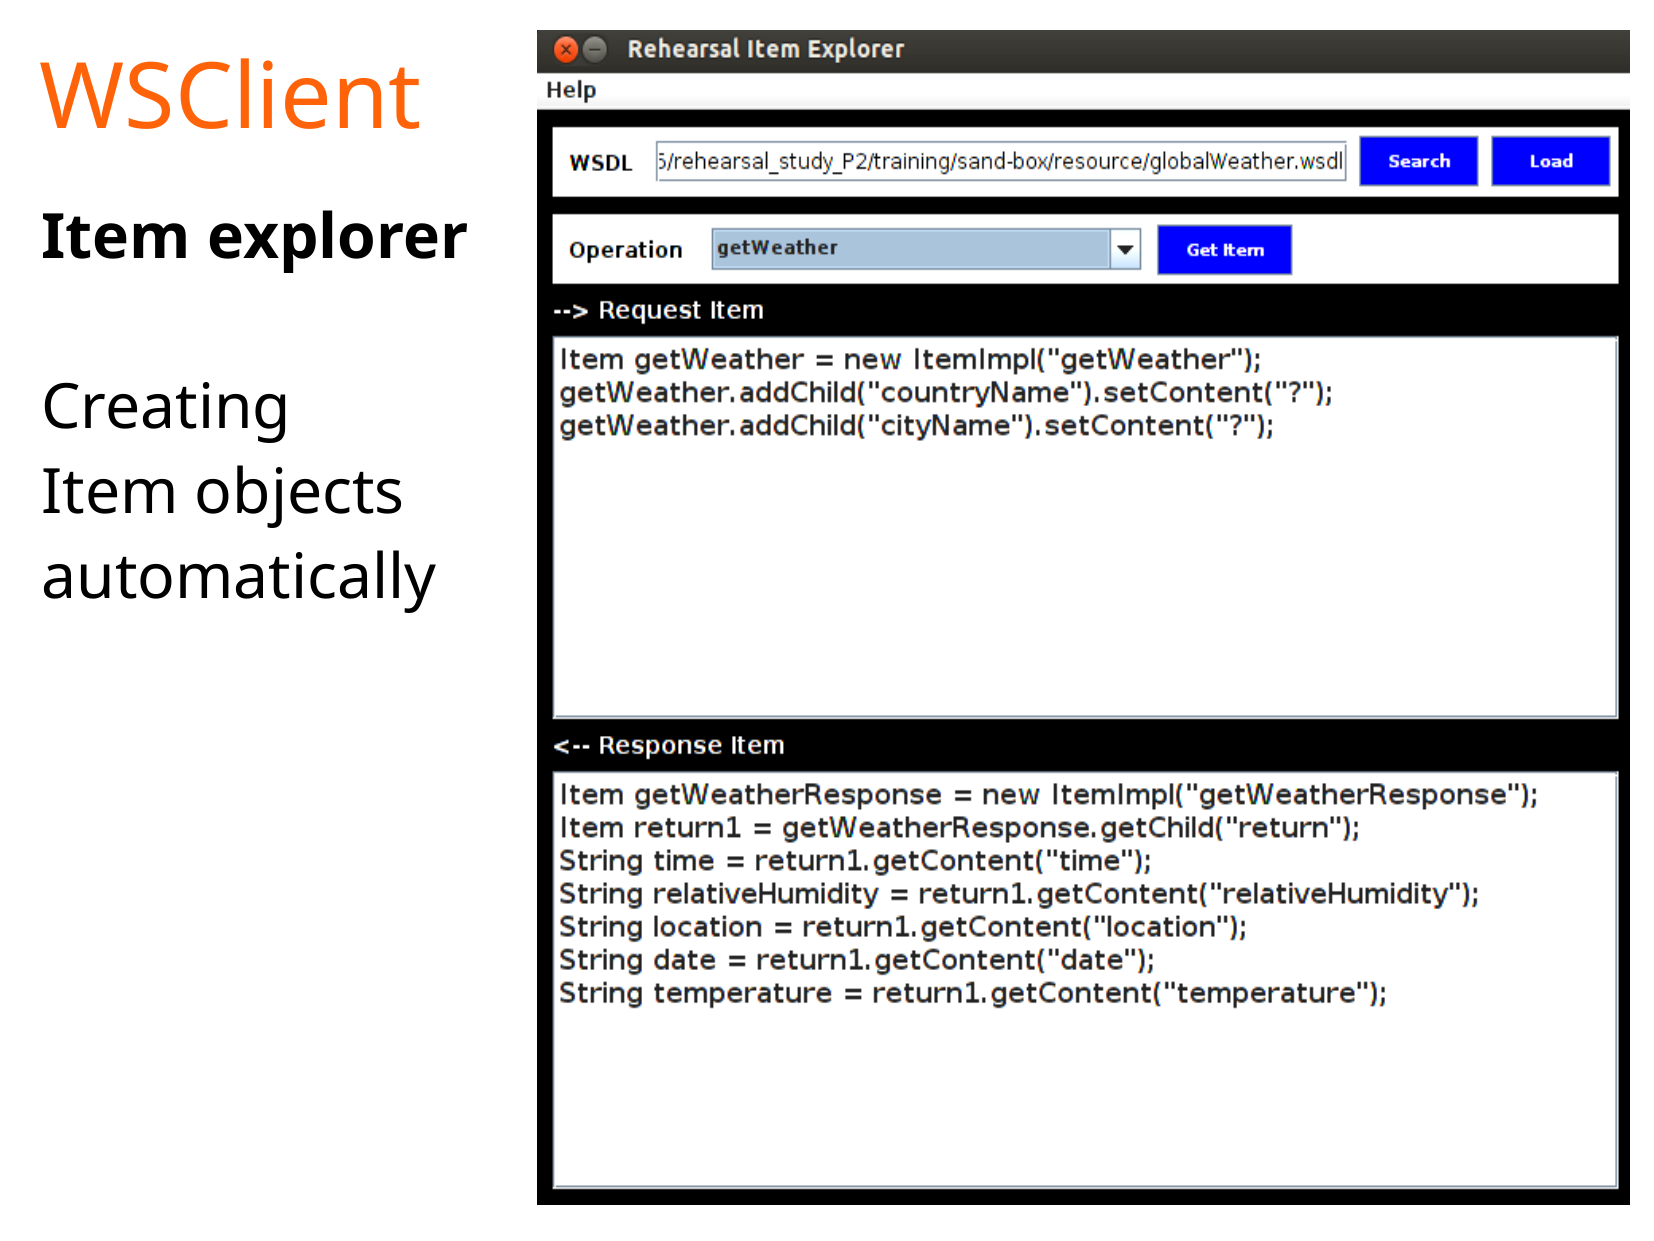

# WSClient
Item explorer
Creating
Item objects automatically
17